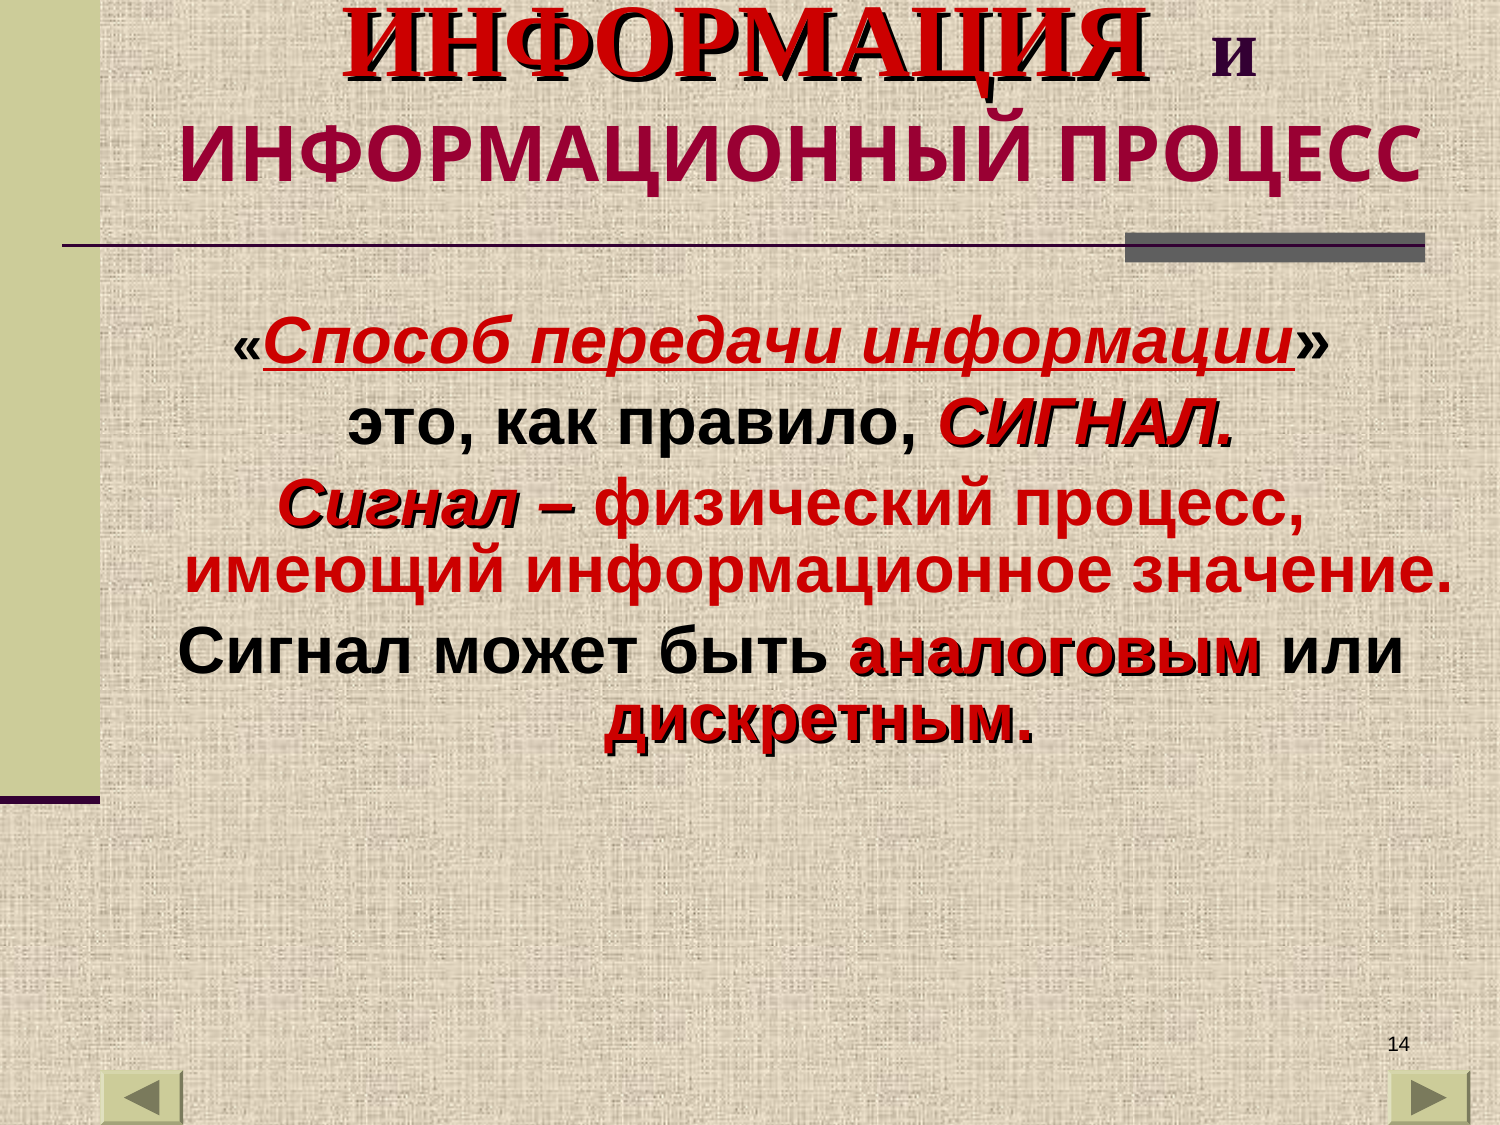

# ИНФОРМАЦИЯ и ИНФОРМАЦИОННЫЙ ПРОЦЕСС
«Способ передачи информации»
это, как правило, СИГНАЛ.
Сигнал – физический процесс, имеющий информационное значение.
Сигнал может быть аналоговым или дискретным.
14